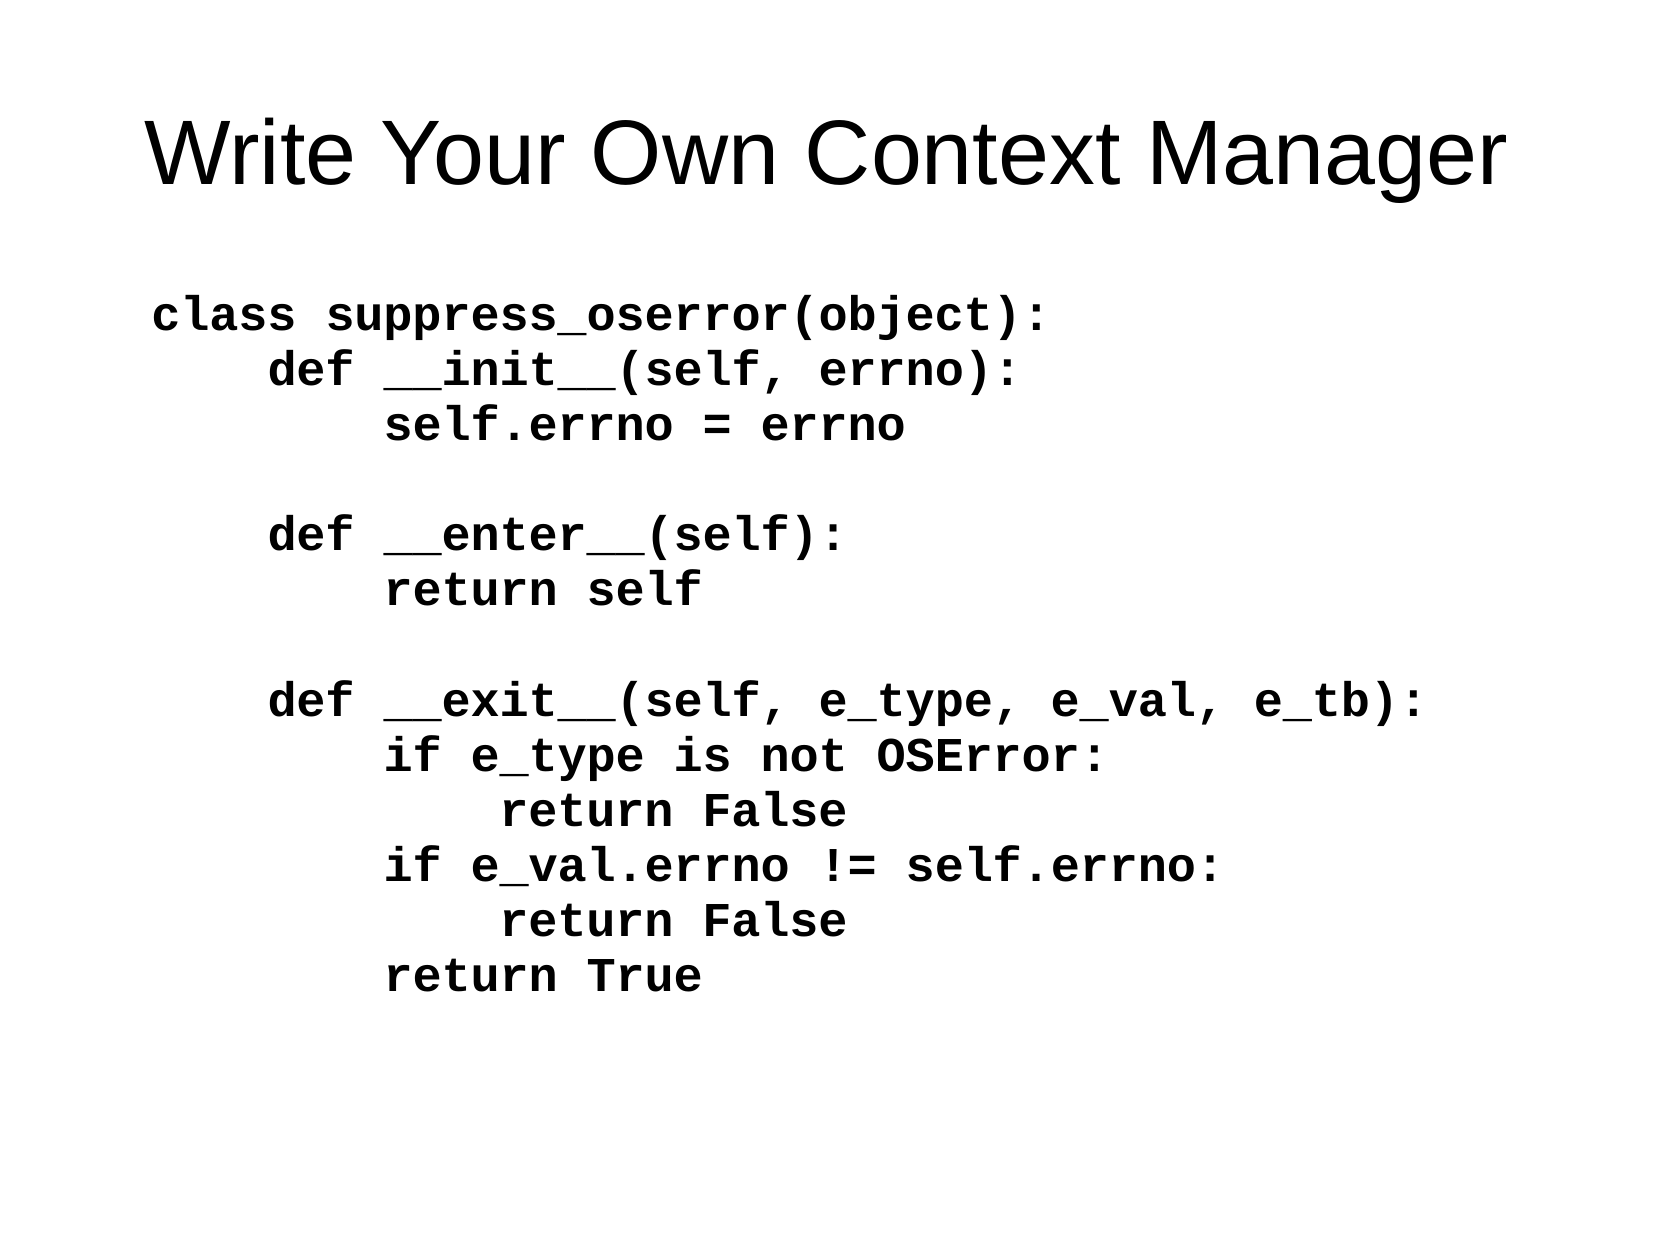

# Write Your Own Context Manager
class suppress_oserror(object):
 def __init__(self, errno):
 self.errno = errno
 def __enter__(self):
 return self
 def __exit__(self, e_type, e_val, e_tb):
 if e_type is not OSError:
 return False
 if e_val.errno != self.errno:
 return False
 return True